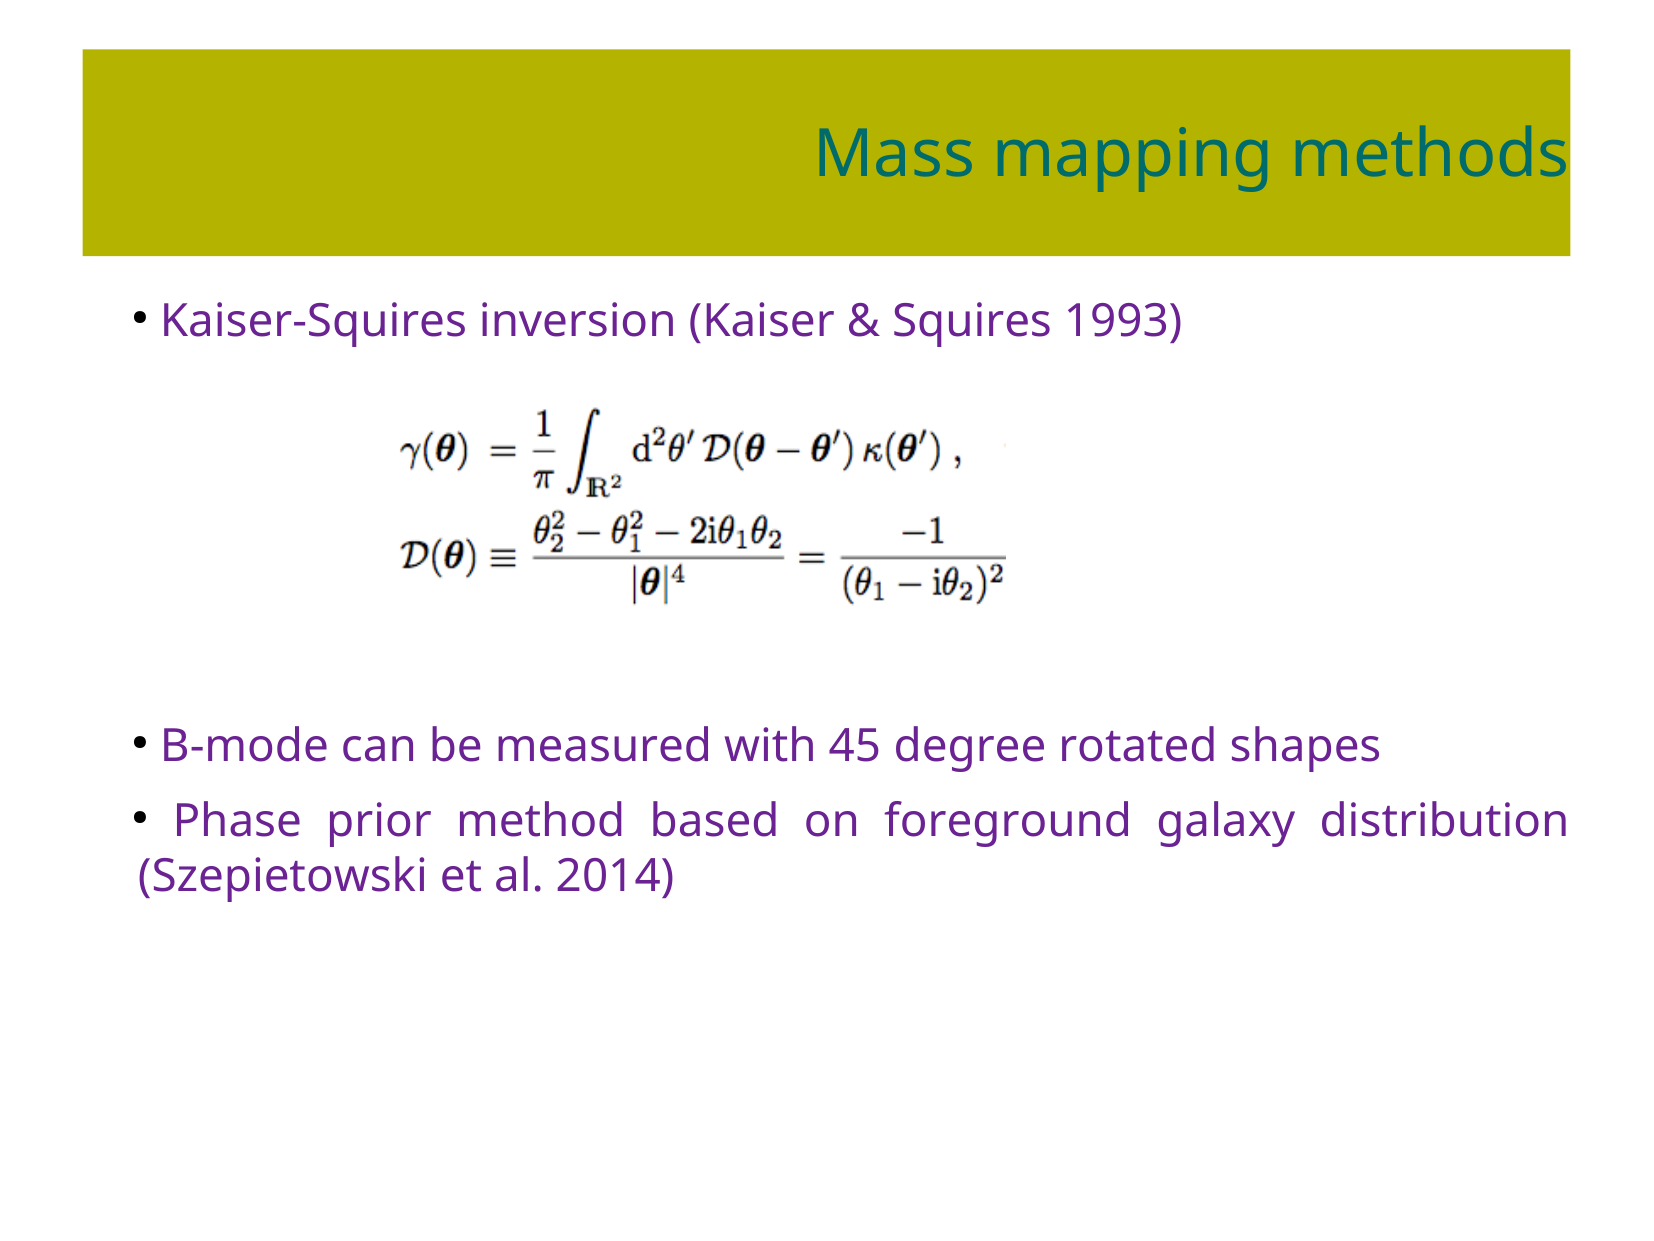

# Mass mapping methods
 Kaiser-Squires inversion (Kaiser & Squires 1993)
 B-mode can be measured with 45 degree rotated shapes
 Phase prior method based on foreground galaxy distribution (Szepietowski et al. 2014)